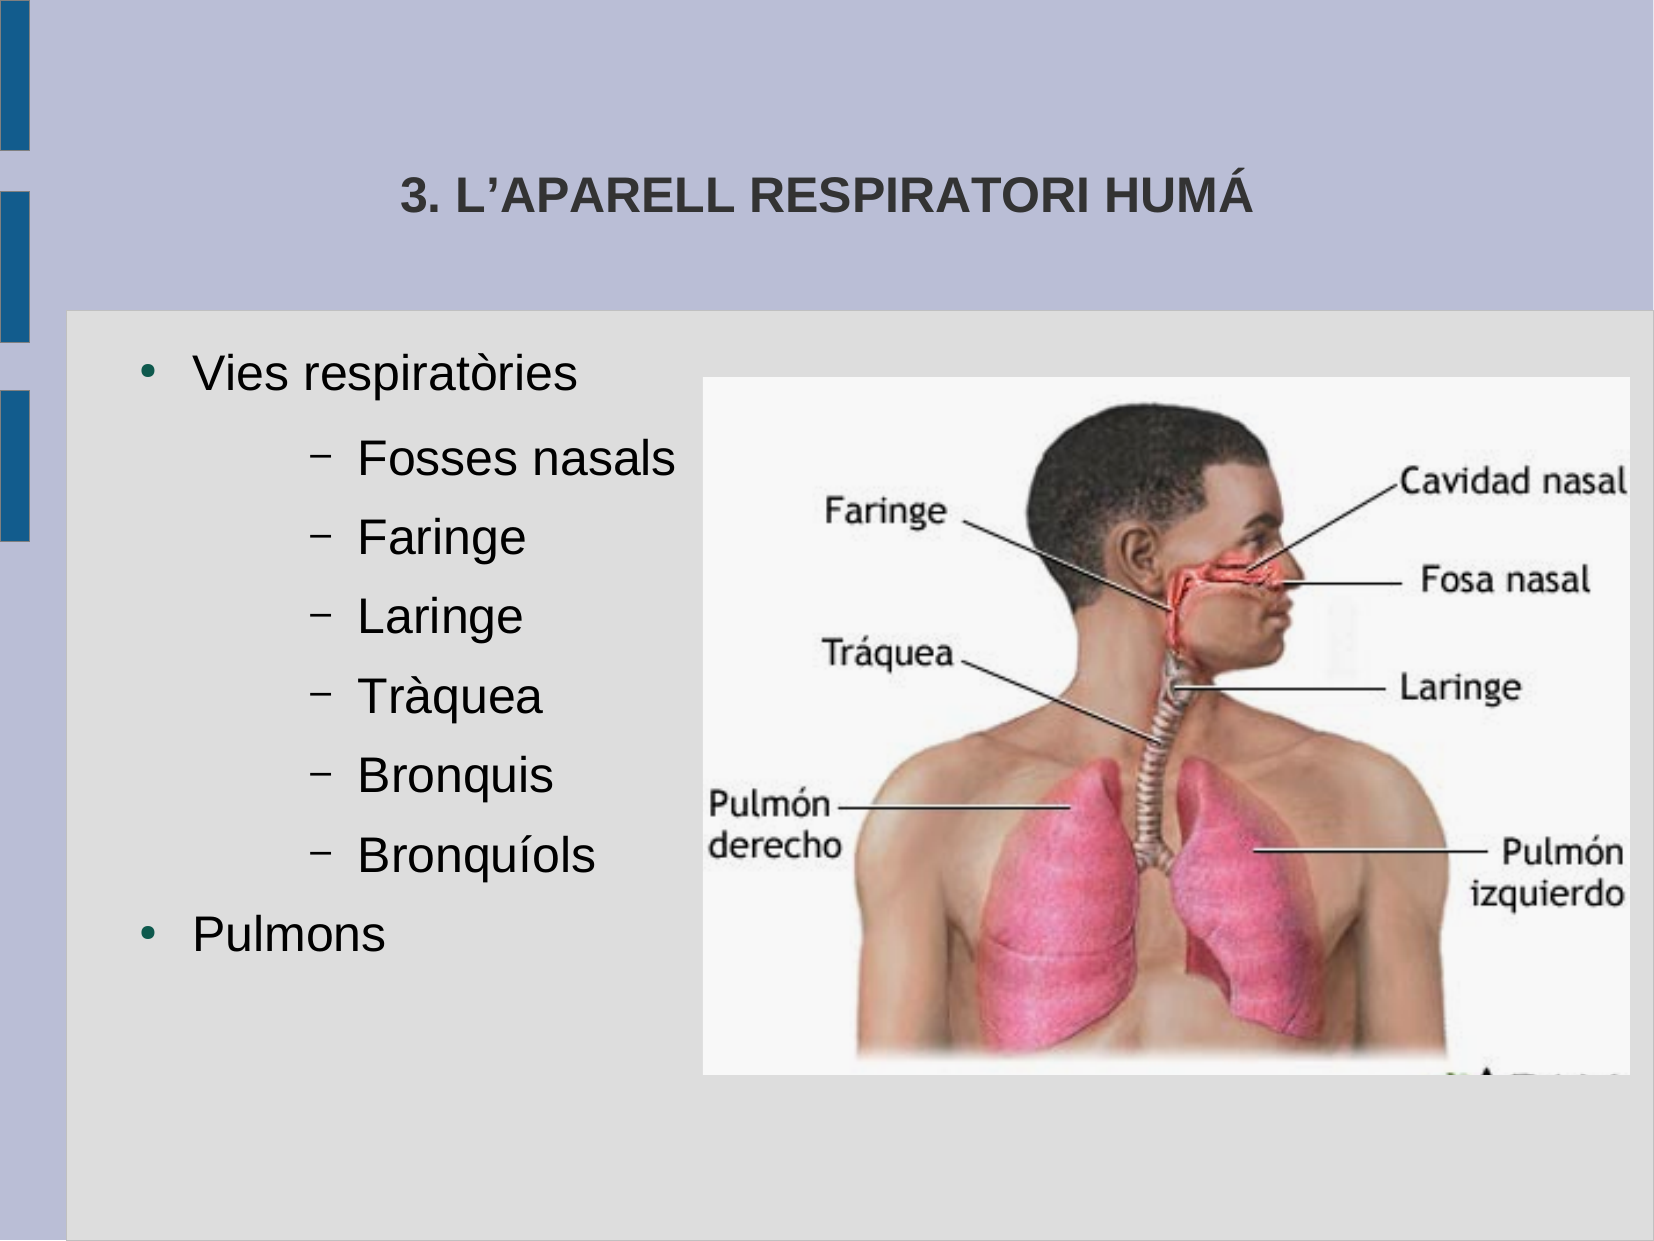

# 3. L’APARELL RESPIRATORI HUMÁ
Vies respiratòries
Fosses nasals
Faringe
Laringe
Tràquea
Bronquis
Bronquíols
Pulmons